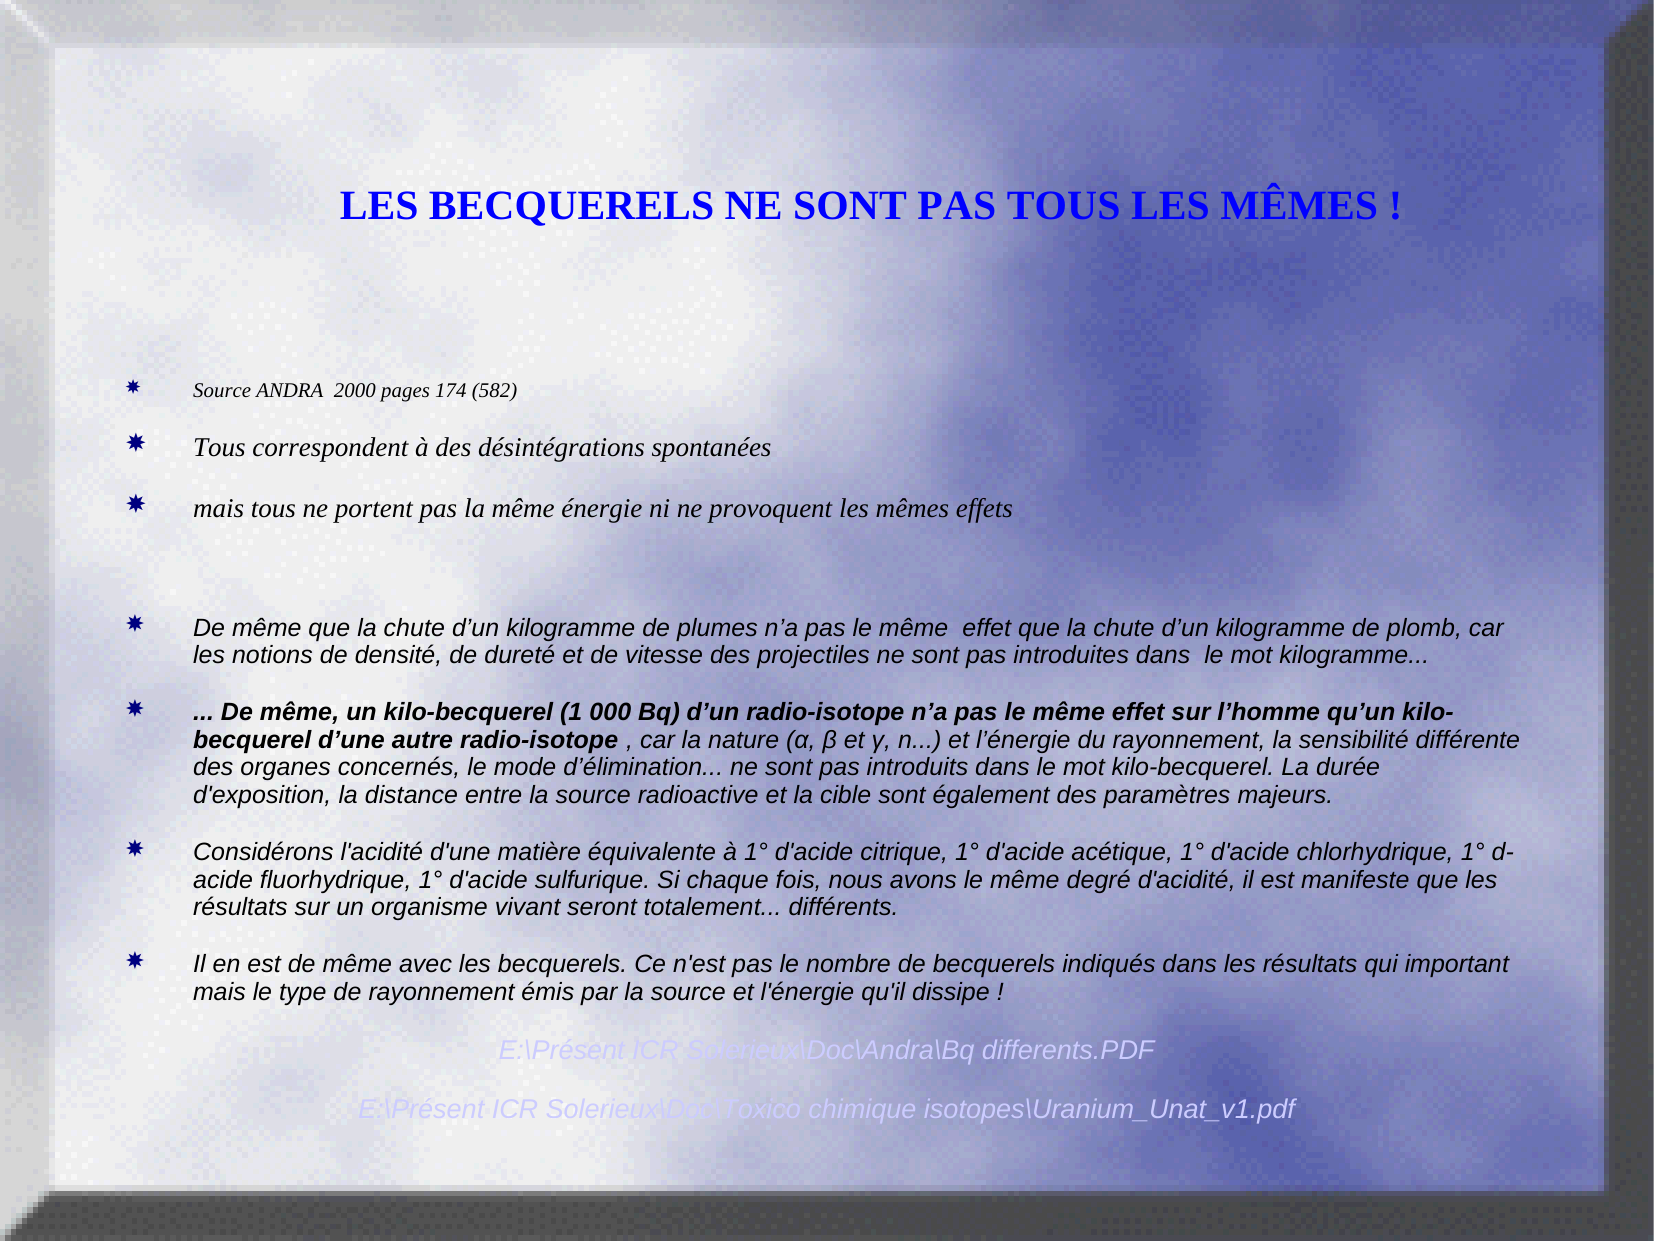

# LES BECQUERELS NE SONT PAS TOUS LES MÊMES !
Source ANDRA 2000 pages 174 (582)
Tous correspondent à des désintégrations spontanées
mais tous ne portent pas la même énergie ni ne provoquent les mêmes effets
De même que la chute d’un kilogramme de plumes n’a pas le même effet que la chute d’un kilogramme de plomb, car les notions de densité, de dureté et de vitesse des projectiles ne sont pas introduites dans le mot kilogramme...
... De même, un kilo-becquerel (1 000 Bq) d’un radio-isotope n’a pas le même effet sur l’homme qu’un kilo-becquerel d’une autre radio-isotope , car la nature (α, β et γ, n...) et l’énergie du rayonnement, la sensibilité différente des organes concernés, le mode d’élimination... ne sont pas introduits dans le mot kilo-becquerel. La durée d'exposition, la distance entre la source radioactive et la cible sont également des paramètres majeurs.
Considérons l'acidité d'une matière équivalente à 1° d'acide citrique, 1° d'acide acétique, 1° d'acide chlorhydrique, 1° d-acide fluorhydrique, 1° d'acide sulfurique. Si chaque fois, nous avons le même degré d'acidité, il est manifeste que les résultats sur un organisme vivant seront totalement... différents.
Il en est de même avec les becquerels. Ce n'est pas le nombre de becquerels indiqués dans les résultats qui important mais le type de rayonnement émis par la source et l'énergie qu'il dissipe !
E:\Présent ICR Solerieux\Doc\Andra\Bq differents.PDF
E:\Présent ICR Solerieux\Doc\Toxico chimique isotopes\Uranium_Unat_v1.pdf